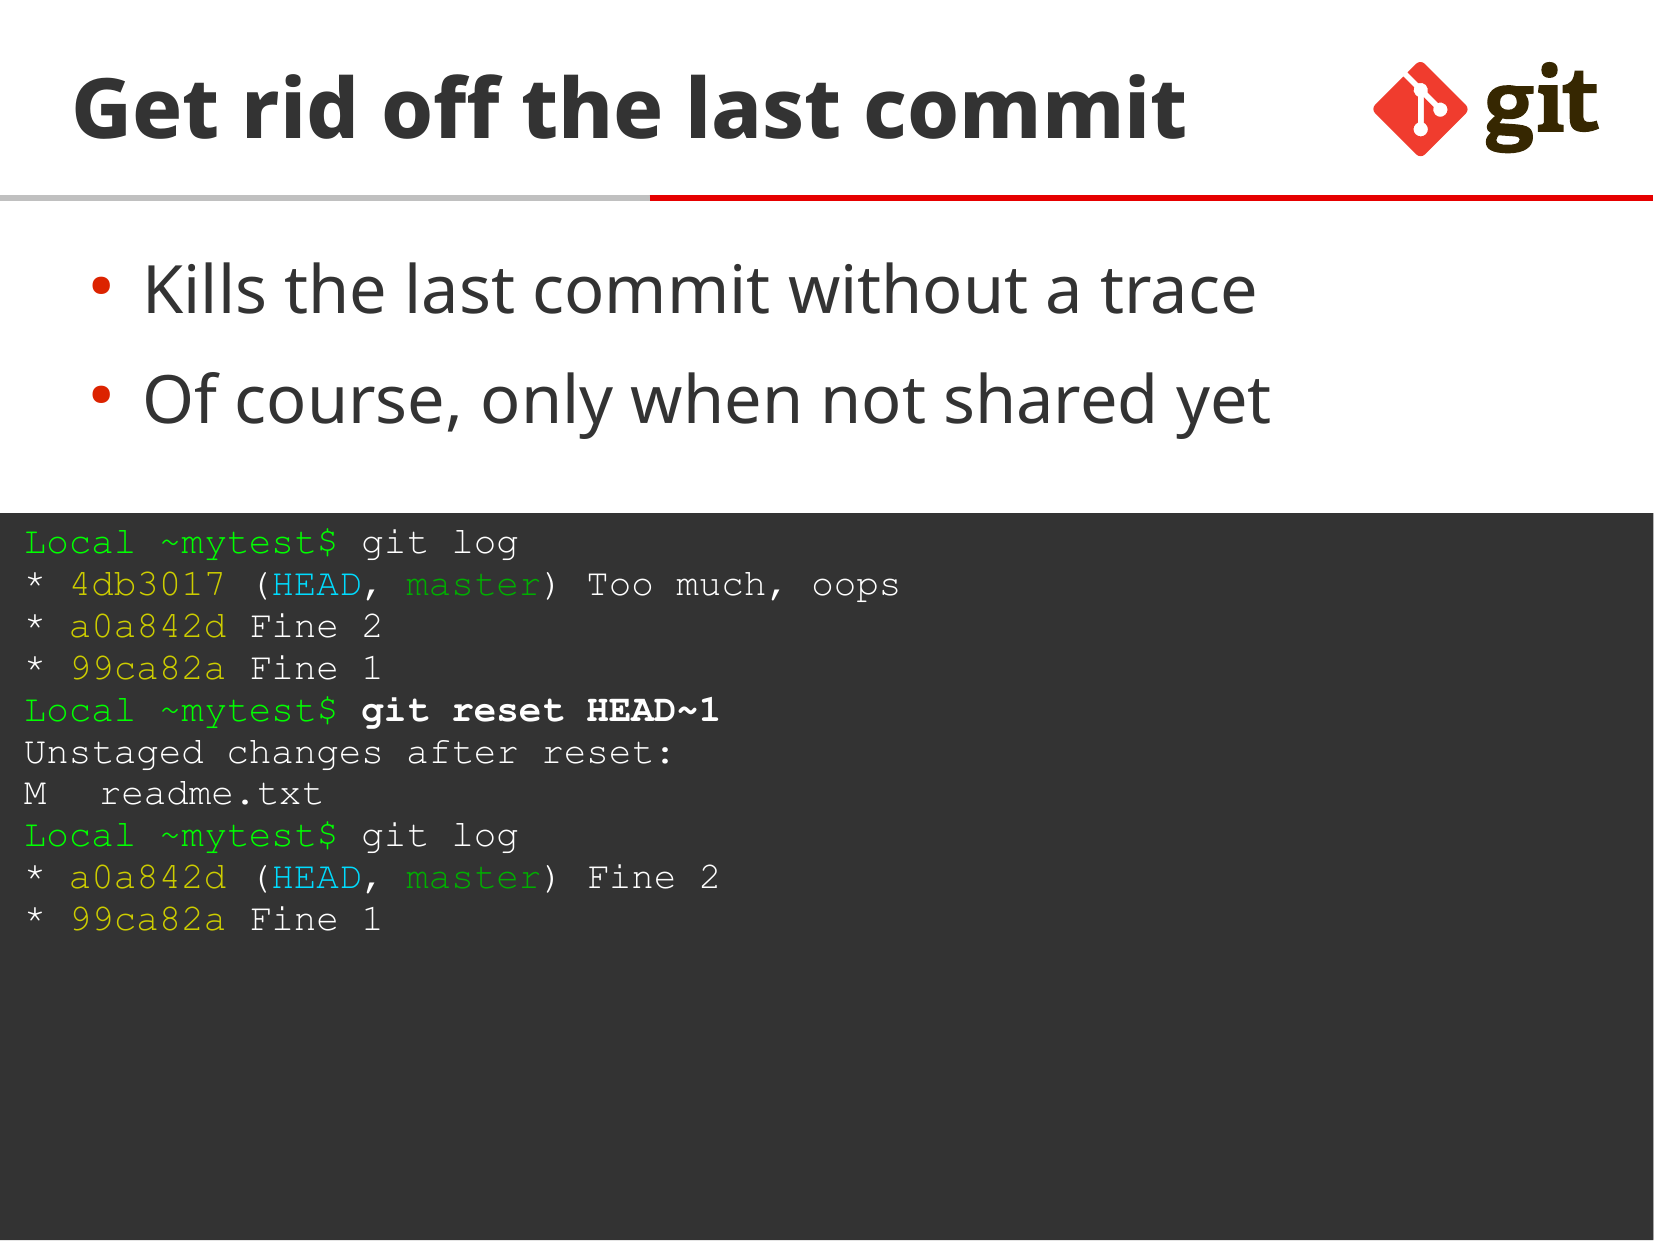

# Get rid off the last commit
Kills the last commit without a trace
Of course, only when not shared yet
Local ~mytest$ git log
* 4db3017 (HEAD, master) Too much, oops
* a0a842d Fine 2
* 99ca82a Fine 1
Local ~mytest$ git reset HEAD~1
Unstaged changes after reset:
M	readme.txt
Local ~mytest$ git log
* a0a842d (HEAD, master) Fine 2
* 99ca82a Fine 1
49